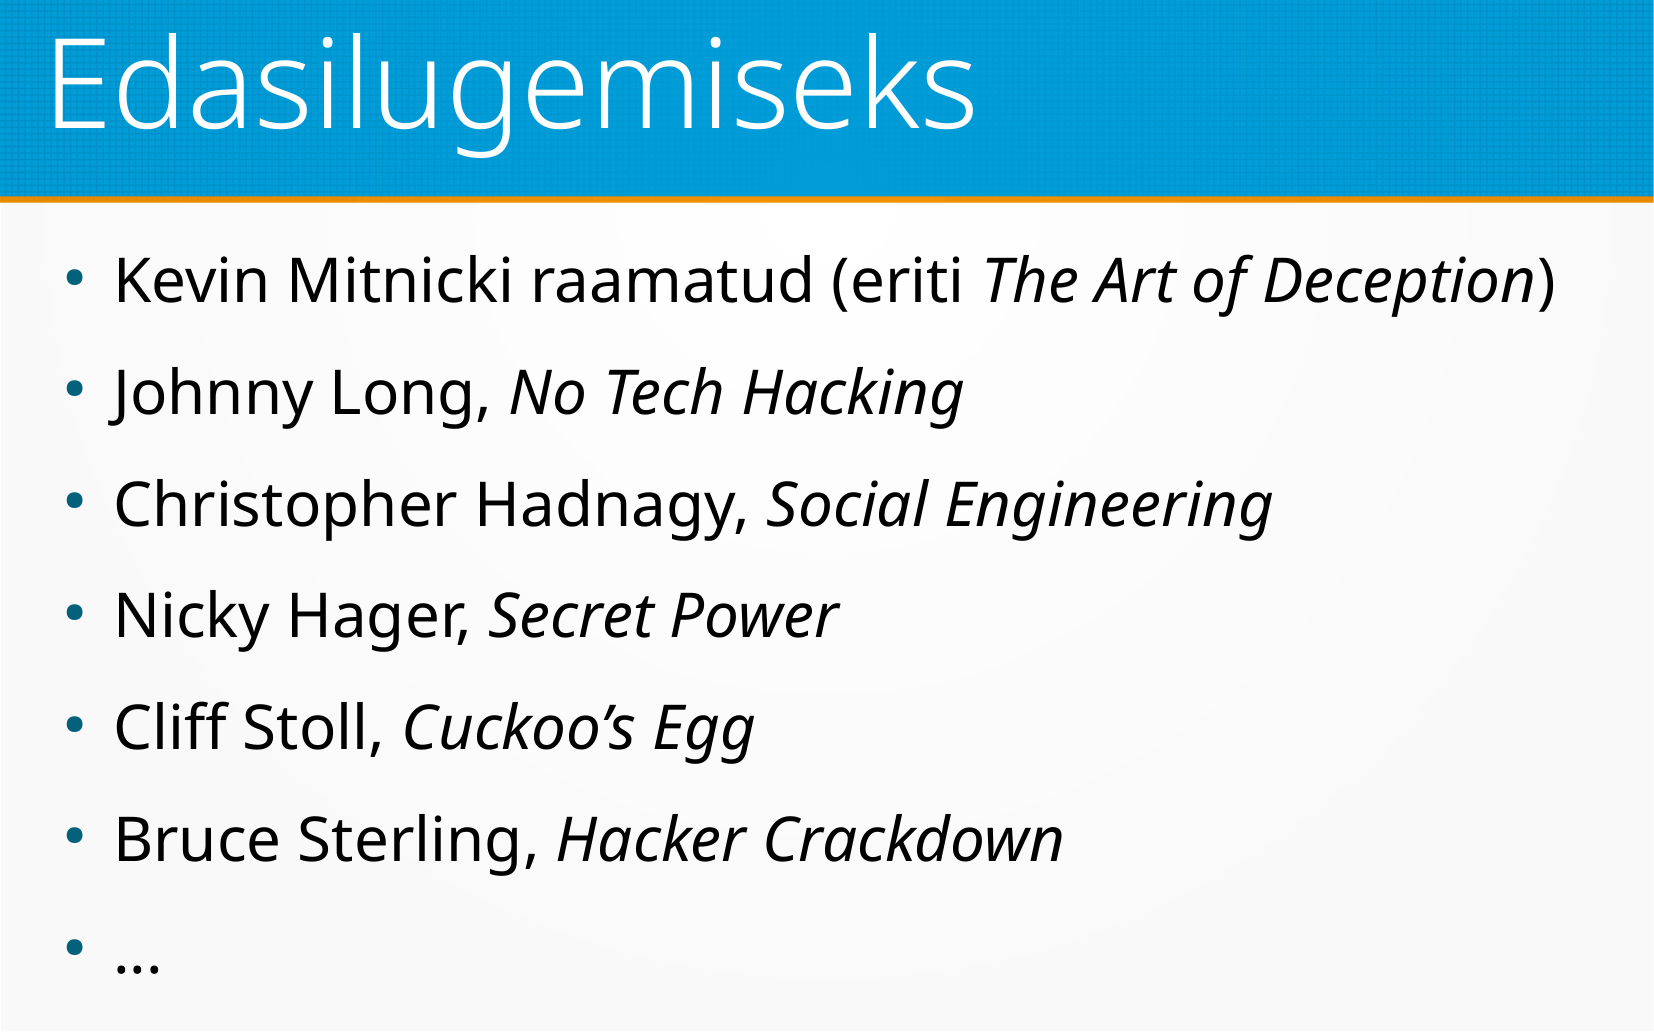

# Edasilugemiseks
Kevin Mitnicki raamatud (eriti The Art of Deception)
Johnny Long, No Tech Hacking
Christopher Hadnagy, Social Engineering
Nicky Hager, Secret Power
Cliff Stoll, Cuckoo’s Egg
Bruce Sterling, Hacker Crackdown
...